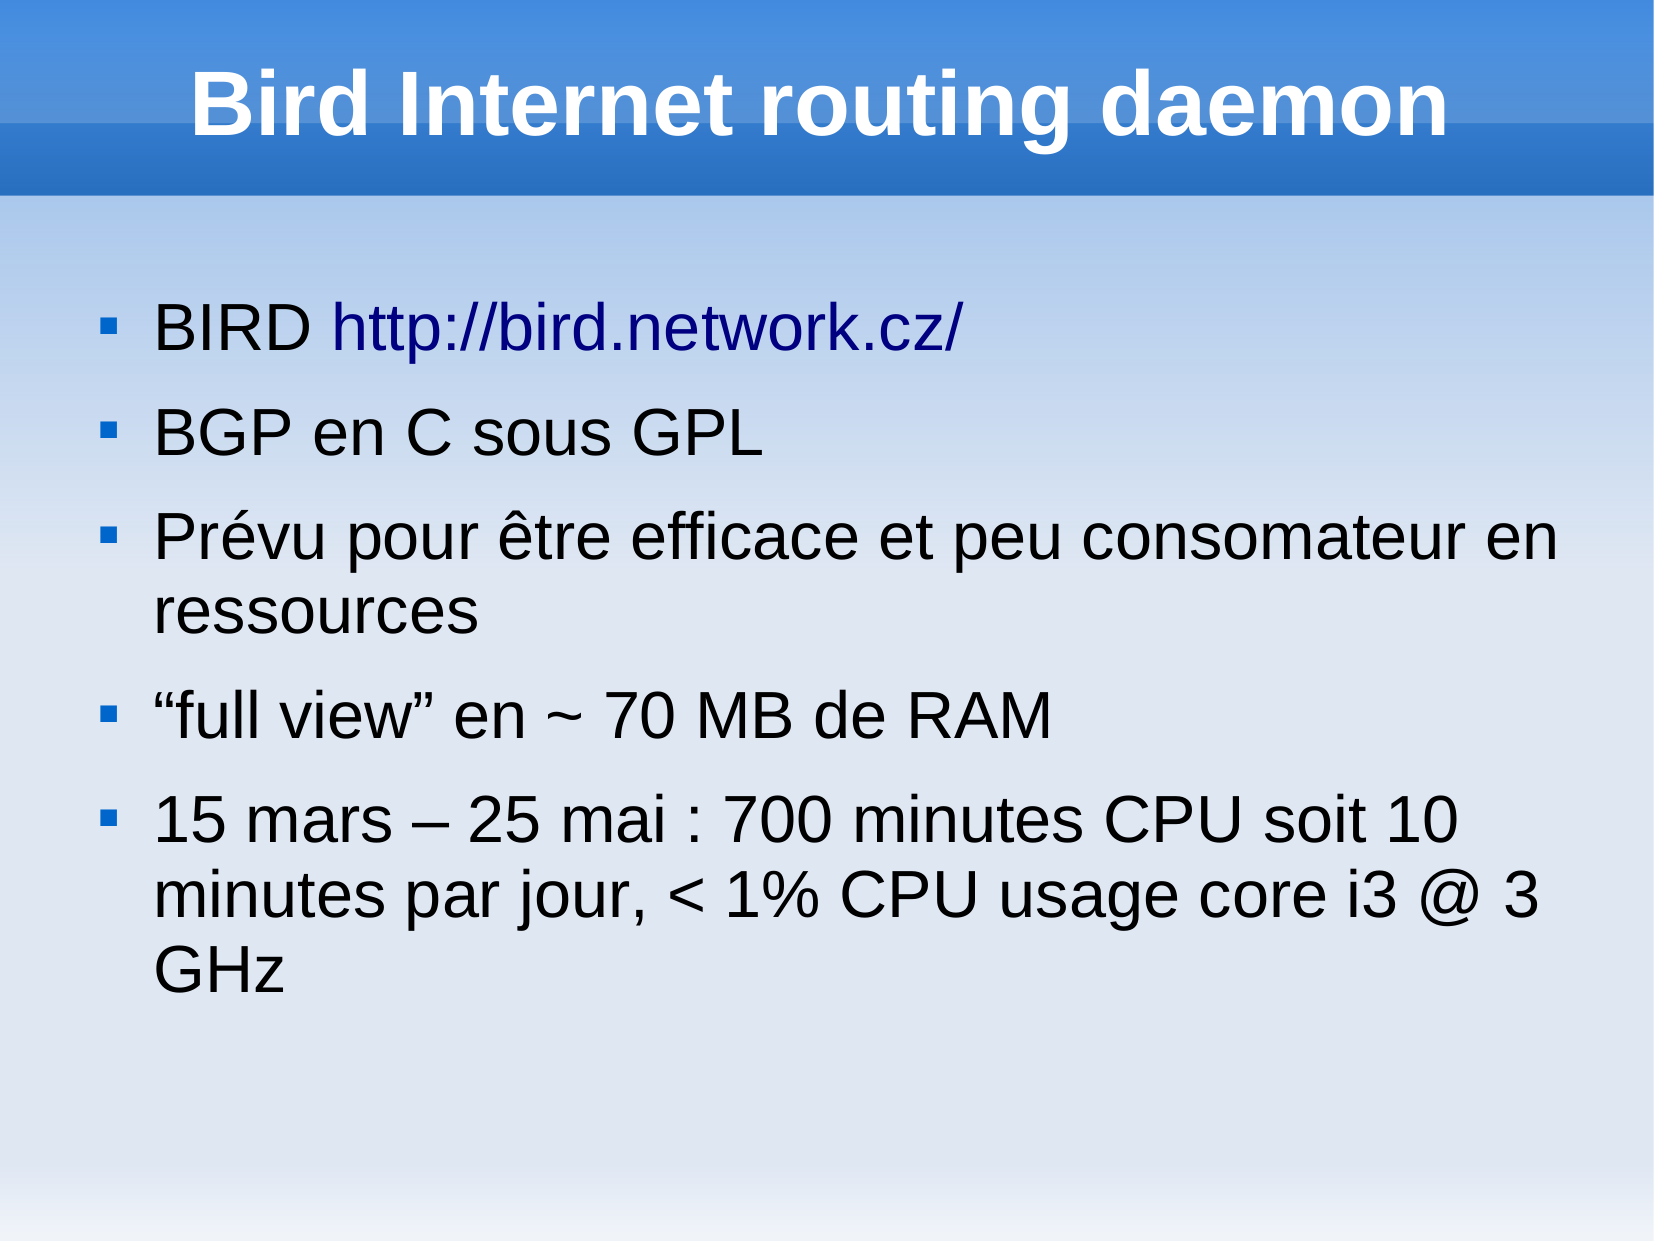

# Bird Internet routing daemon
BIRD http://bird.network.cz/
BGP en C sous GPL
Prévu pour être efficace et peu consomateur en ressources
“full view” en ~ 70 MB de RAM
15 mars – 25 mai : 700 minutes CPU soit 10 minutes par jour, < 1% CPU usage core i3 @ 3 GHz